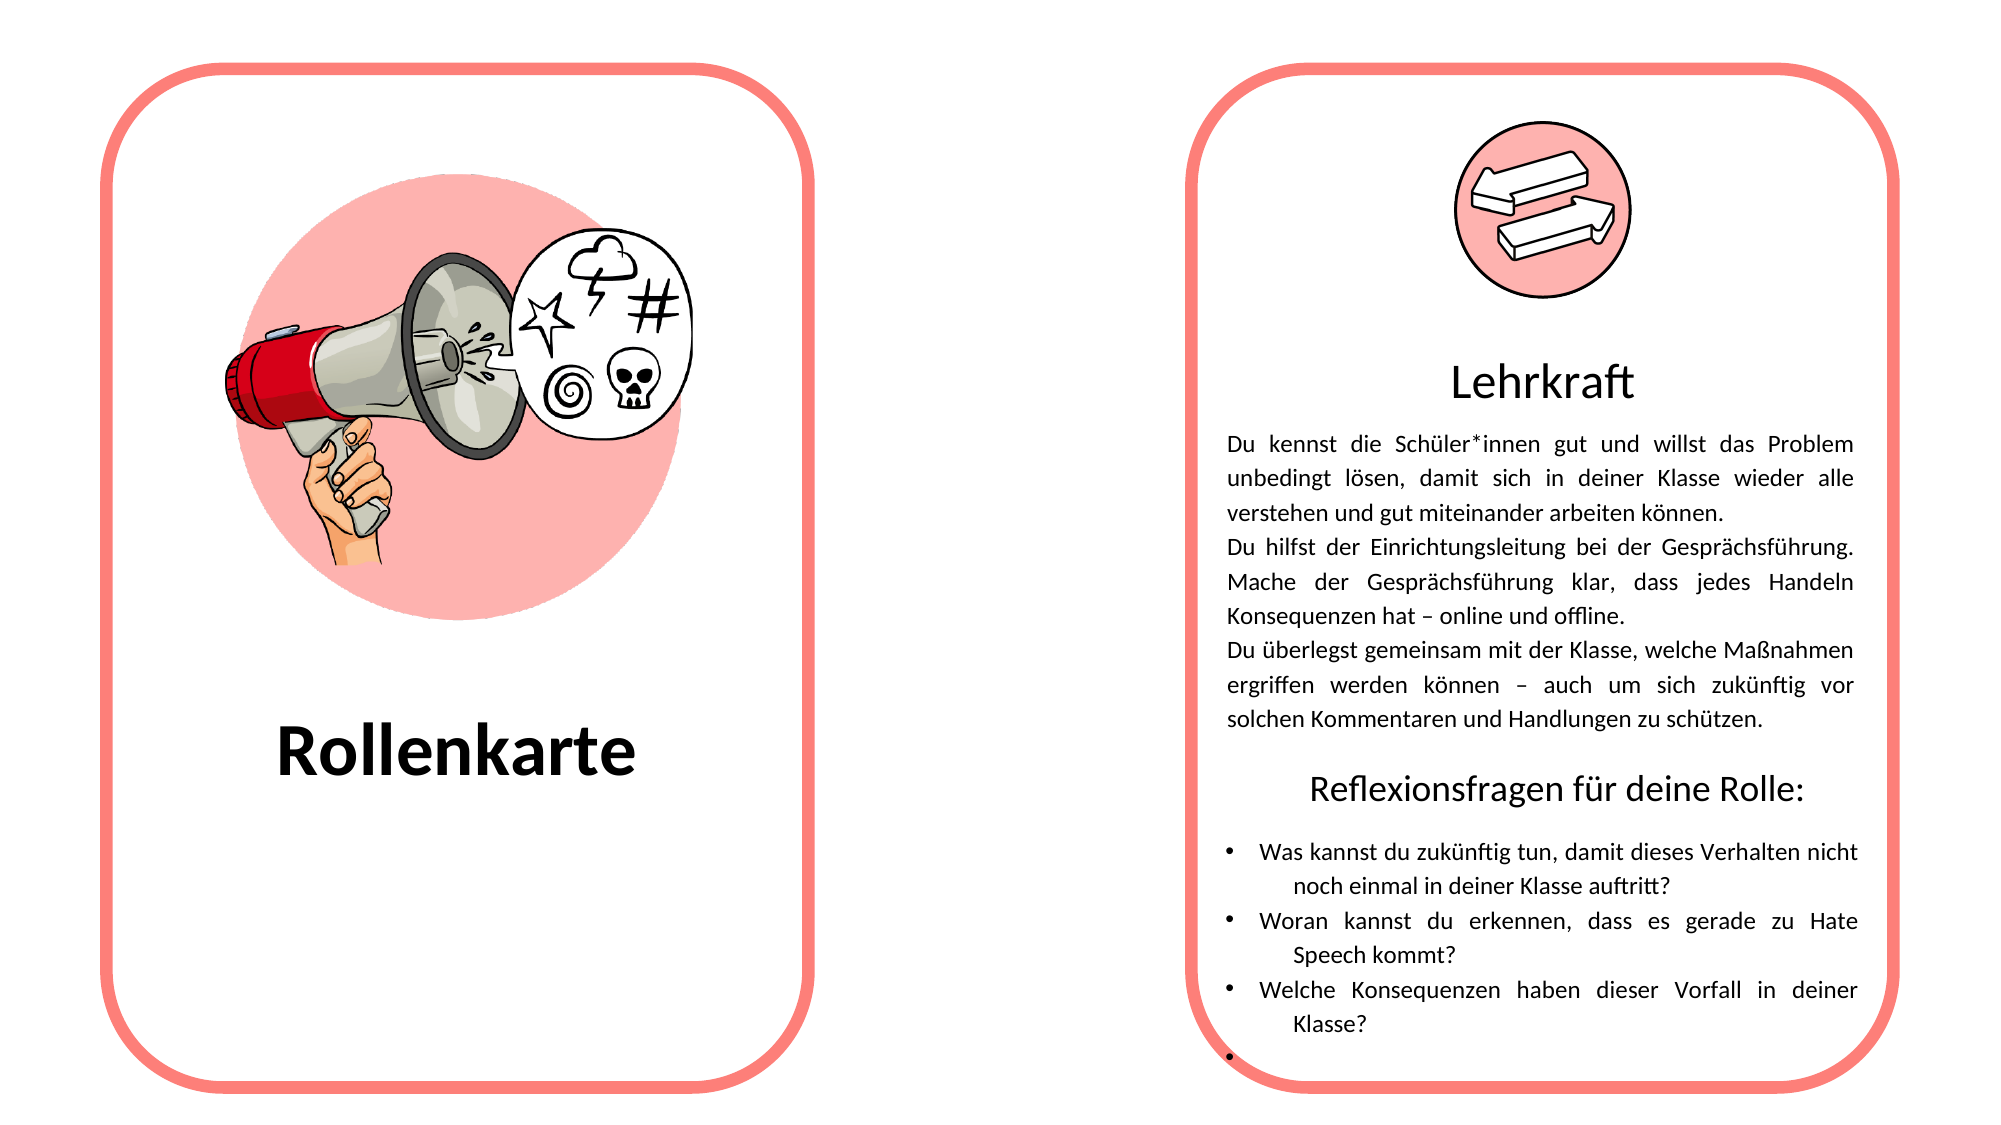

Lehrkraft
Du kennst die Schüler*innen gut und willst das Problem unbedingt lösen, damit sich in deiner Klasse wieder alle verstehen und gut miteinander arbeiten können.
Du hilfst der Einrichtungsleitung bei der Gesprächsführung. Mache der Gesprächsführung klar, dass jedes Handeln Konsequenzen hat – online und offline.
Du überlegst gemeinsam mit der Klasse, welche Maßnahmen ergriffen werden können – auch um sich zukünftig vor solchen Kommentaren und Handlungen zu schützen.
Rollenkarte
Reflexionsfragen für deine Rolle:
Was kannst du zukünftig tun, damit dieses Verhalten nicht noch einmal in deiner Klasse auftritt?
Woran kannst du erkennen, dass es gerade zu Hate Speech kommt?
Welche Konsequenzen haben dieser Vorfall in deiner Klasse?